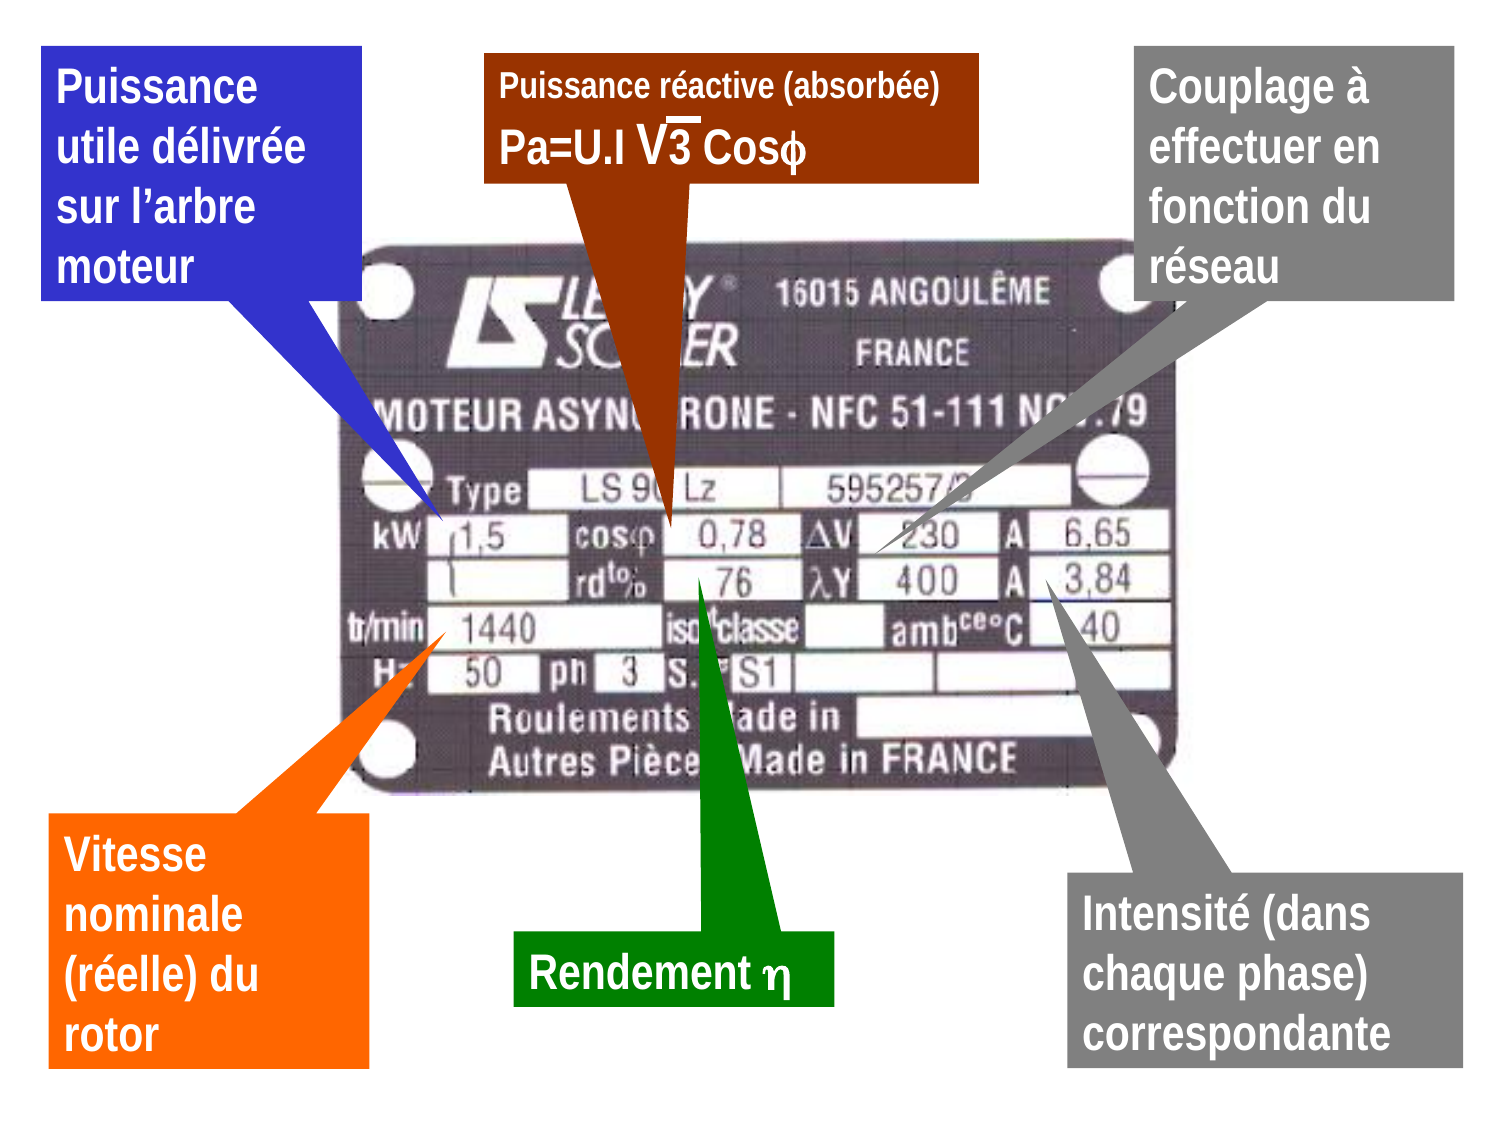

Puissance
utile délivrée sur l’arbre moteur
Couplage à effectuer en fonction du réseau
Puissance réactive (absorbée)
Pa=U.I V3 Cos
Vitesse nominale (réelle) du rotor
Intensité (dans chaque phase) correspondante
Rendement 